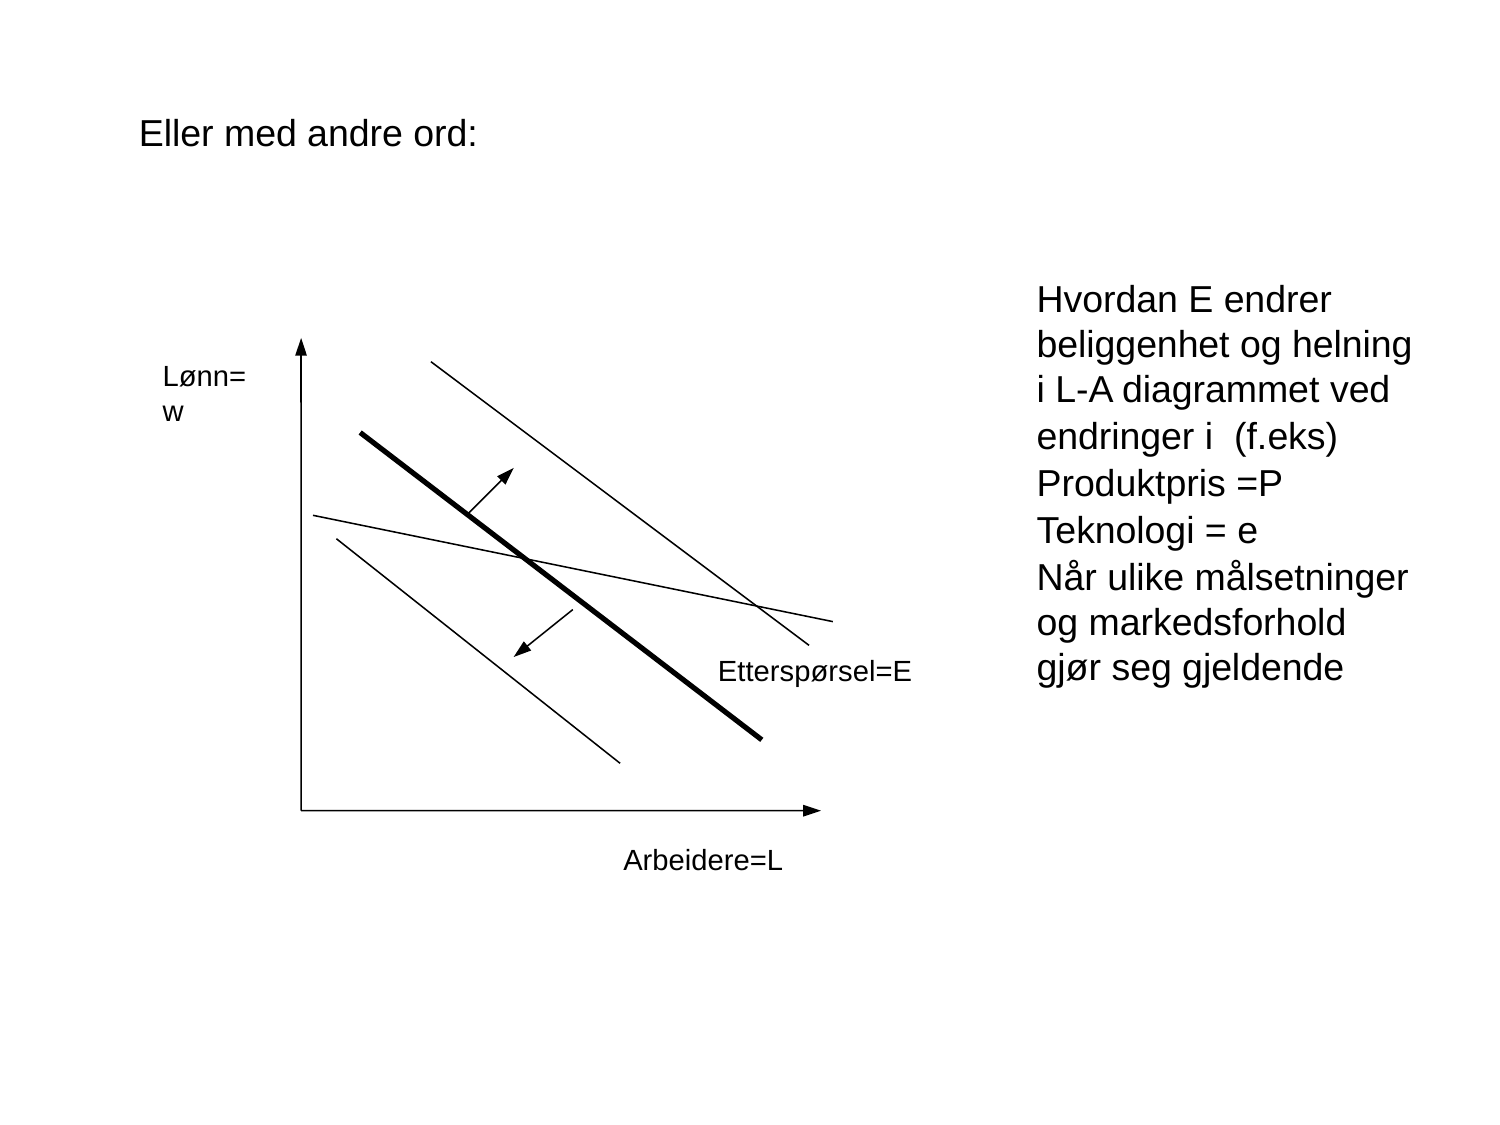

Eller med andre ord:
Hvordan E endrer beliggenhet og helning i L-A diagrammet ved
endringer i (f.eks)
Produktpris =P
Teknologi = e
Når ulike målsetninger og markedsforhold gjør seg gjeldende
Lønn=w
Etterspørsel=E
Arbeidere=L